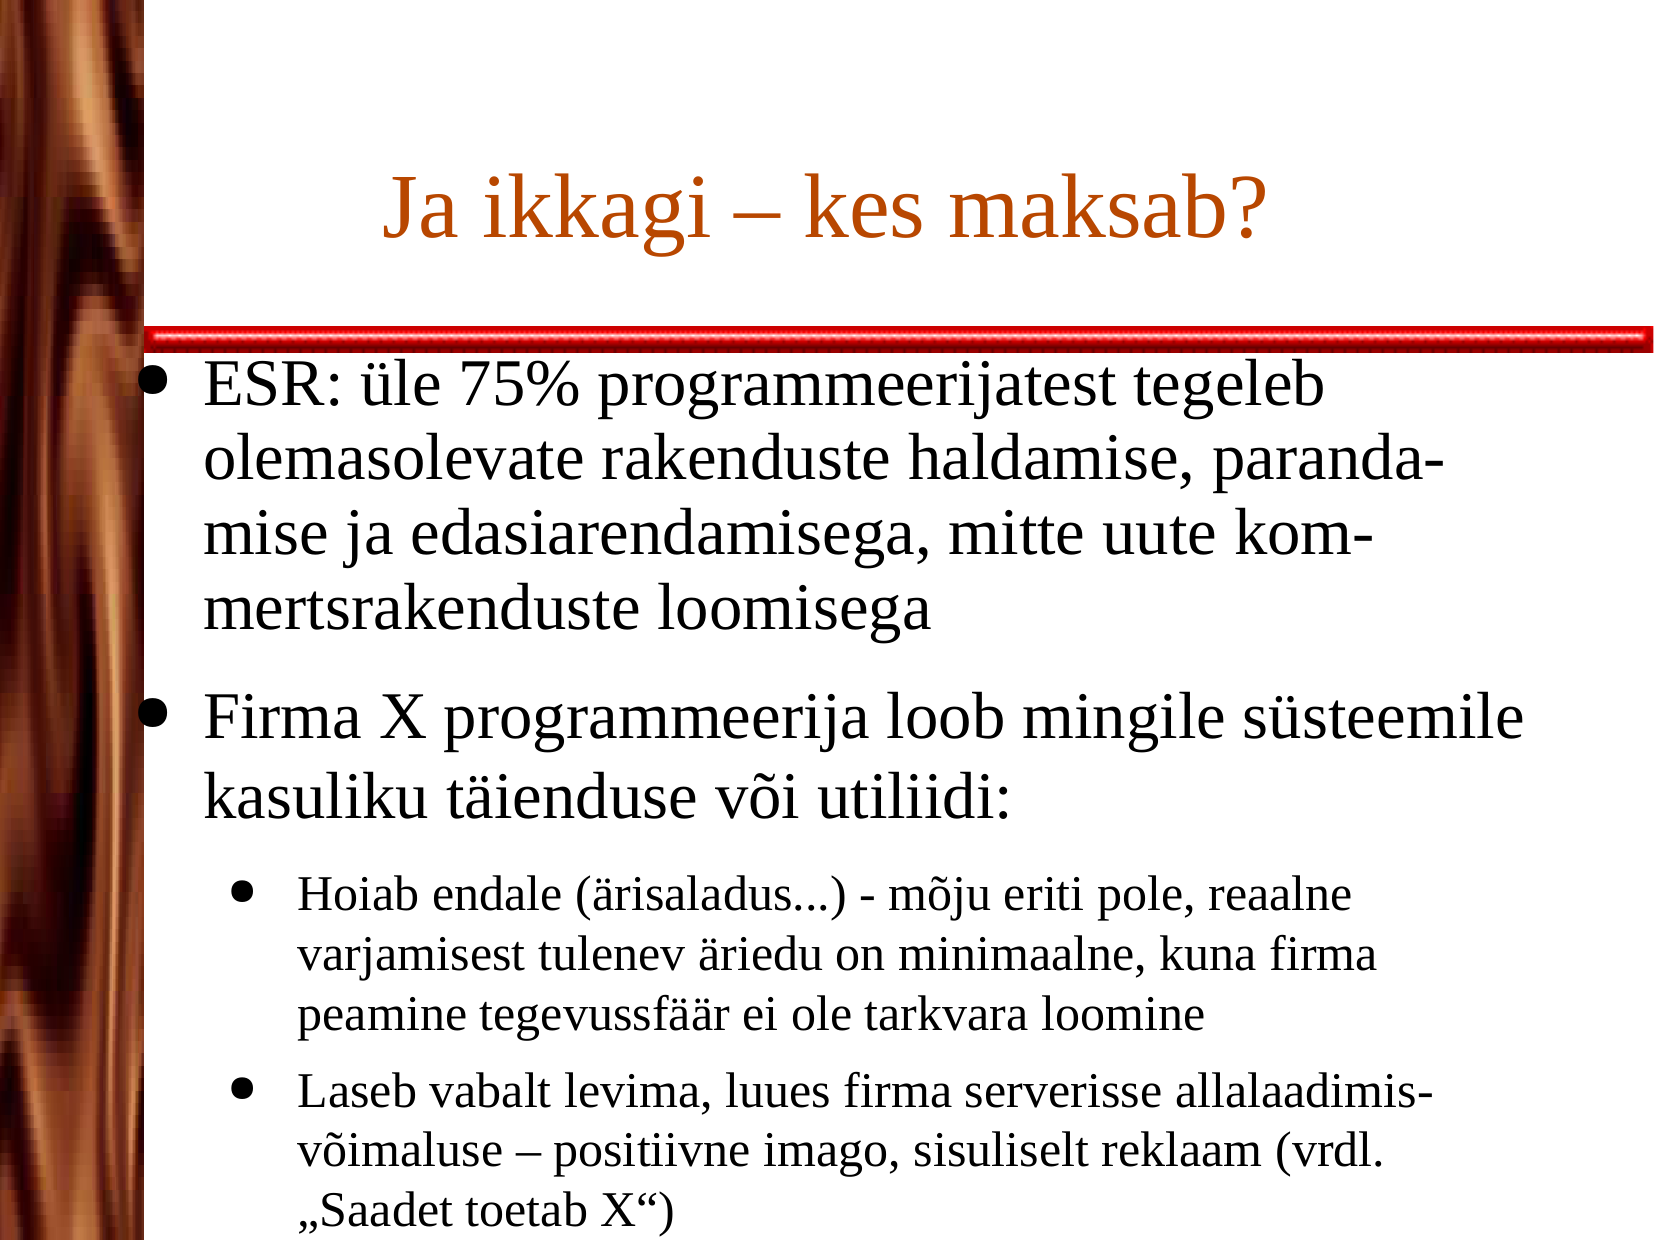

# Ja ikkagi – kes maksab?
ESR: üle 75% programmeerijatest tegeleb olemasolevate rakenduste haldamise, paranda-mise ja edasiarendamisega, mitte uute kom-mertsrakenduste loomisega
Firma X programmeerija loob mingile süsteemile kasuliku täienduse või utiliidi:
Hoiab endale (ärisaladus...) - mõju eriti pole, reaalne varjamisest tulenev äriedu on minimaalne, kuna firma peamine tegevussfäär ei ole tarkvara loomine
Laseb vabalt levima, luues firma serverisse allalaadimis-võimaluse – positiivne imago, sisuliselt reklaam (vrdl. „Saadet toetab X“)